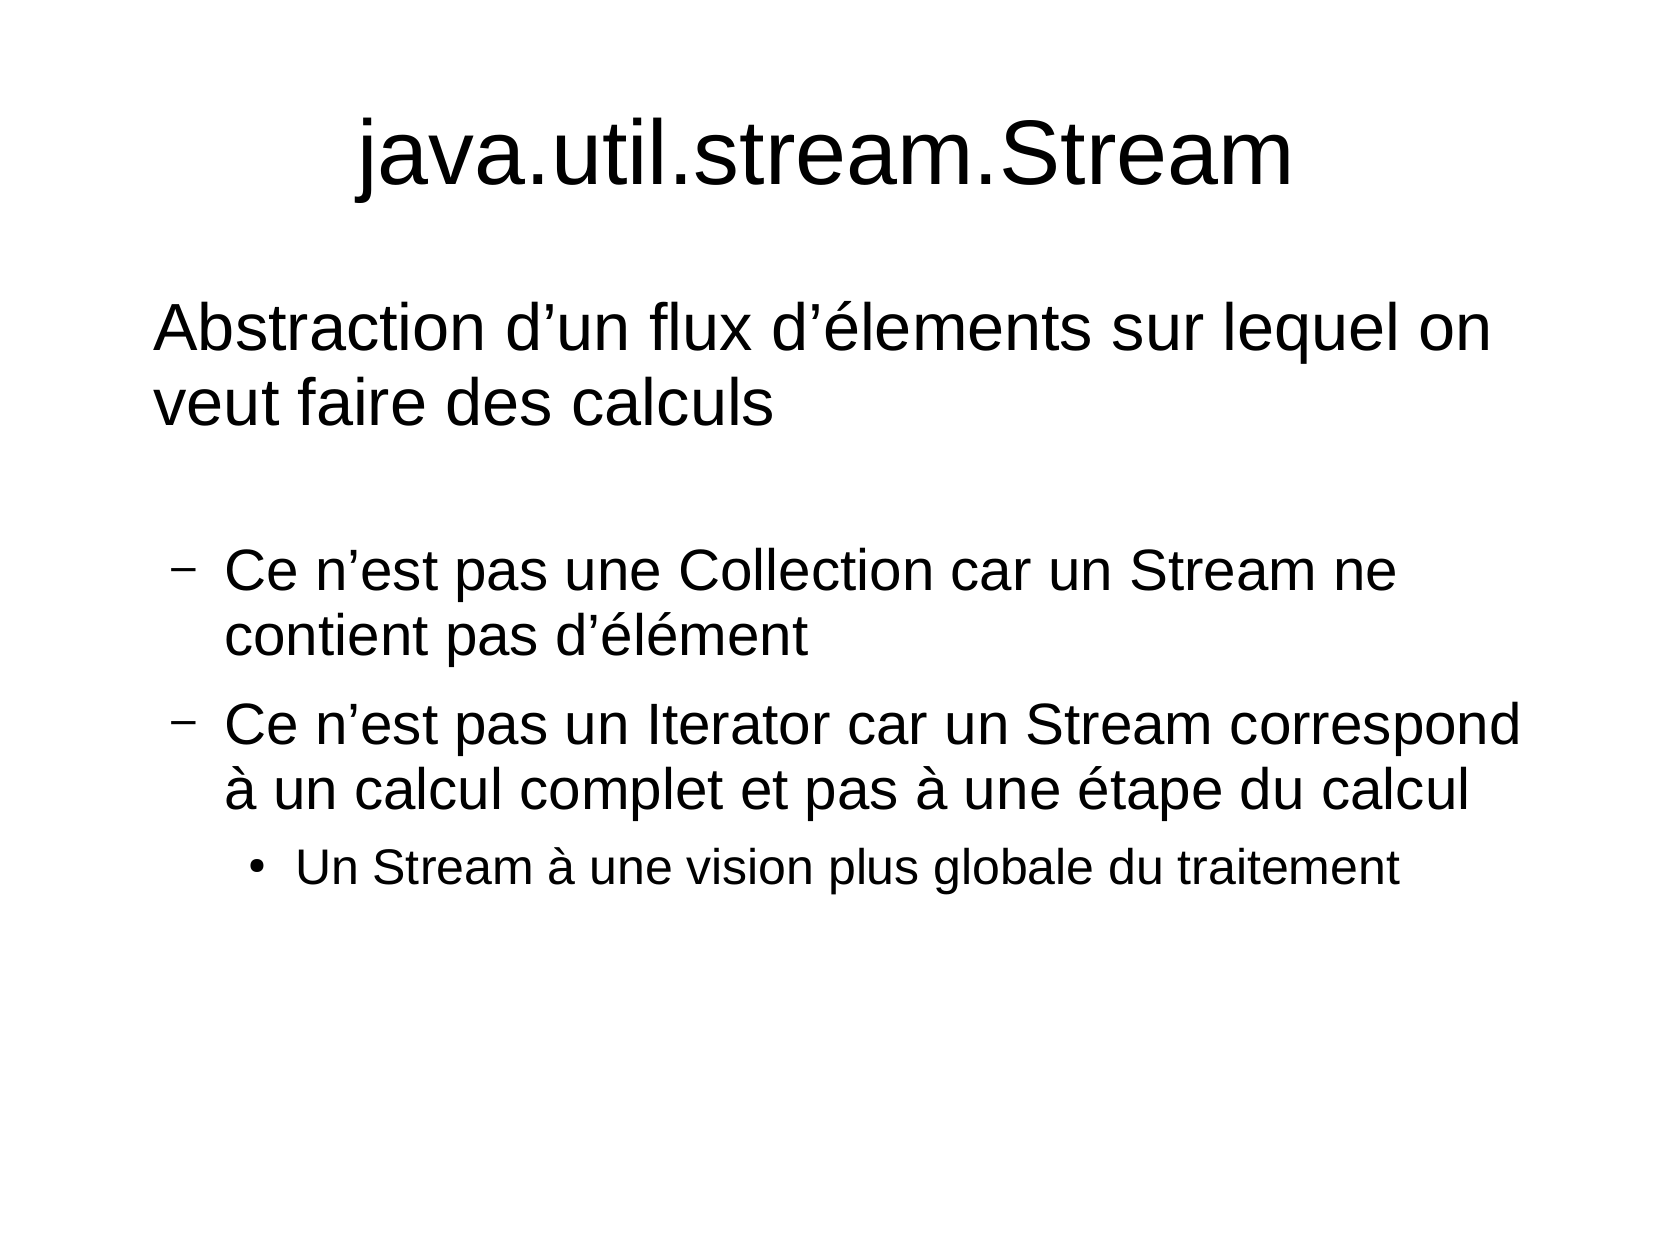

# java.util.stream.Stream
Abstraction d’un flux d’élements sur lequel on veut faire des calculs
Ce n’est pas une Collection car un Stream ne contient pas d’élément
Ce n’est pas un Iterator car un Stream correspond à un calcul complet et pas à une étape du calcul
Un Stream à une vision plus globale du traitement